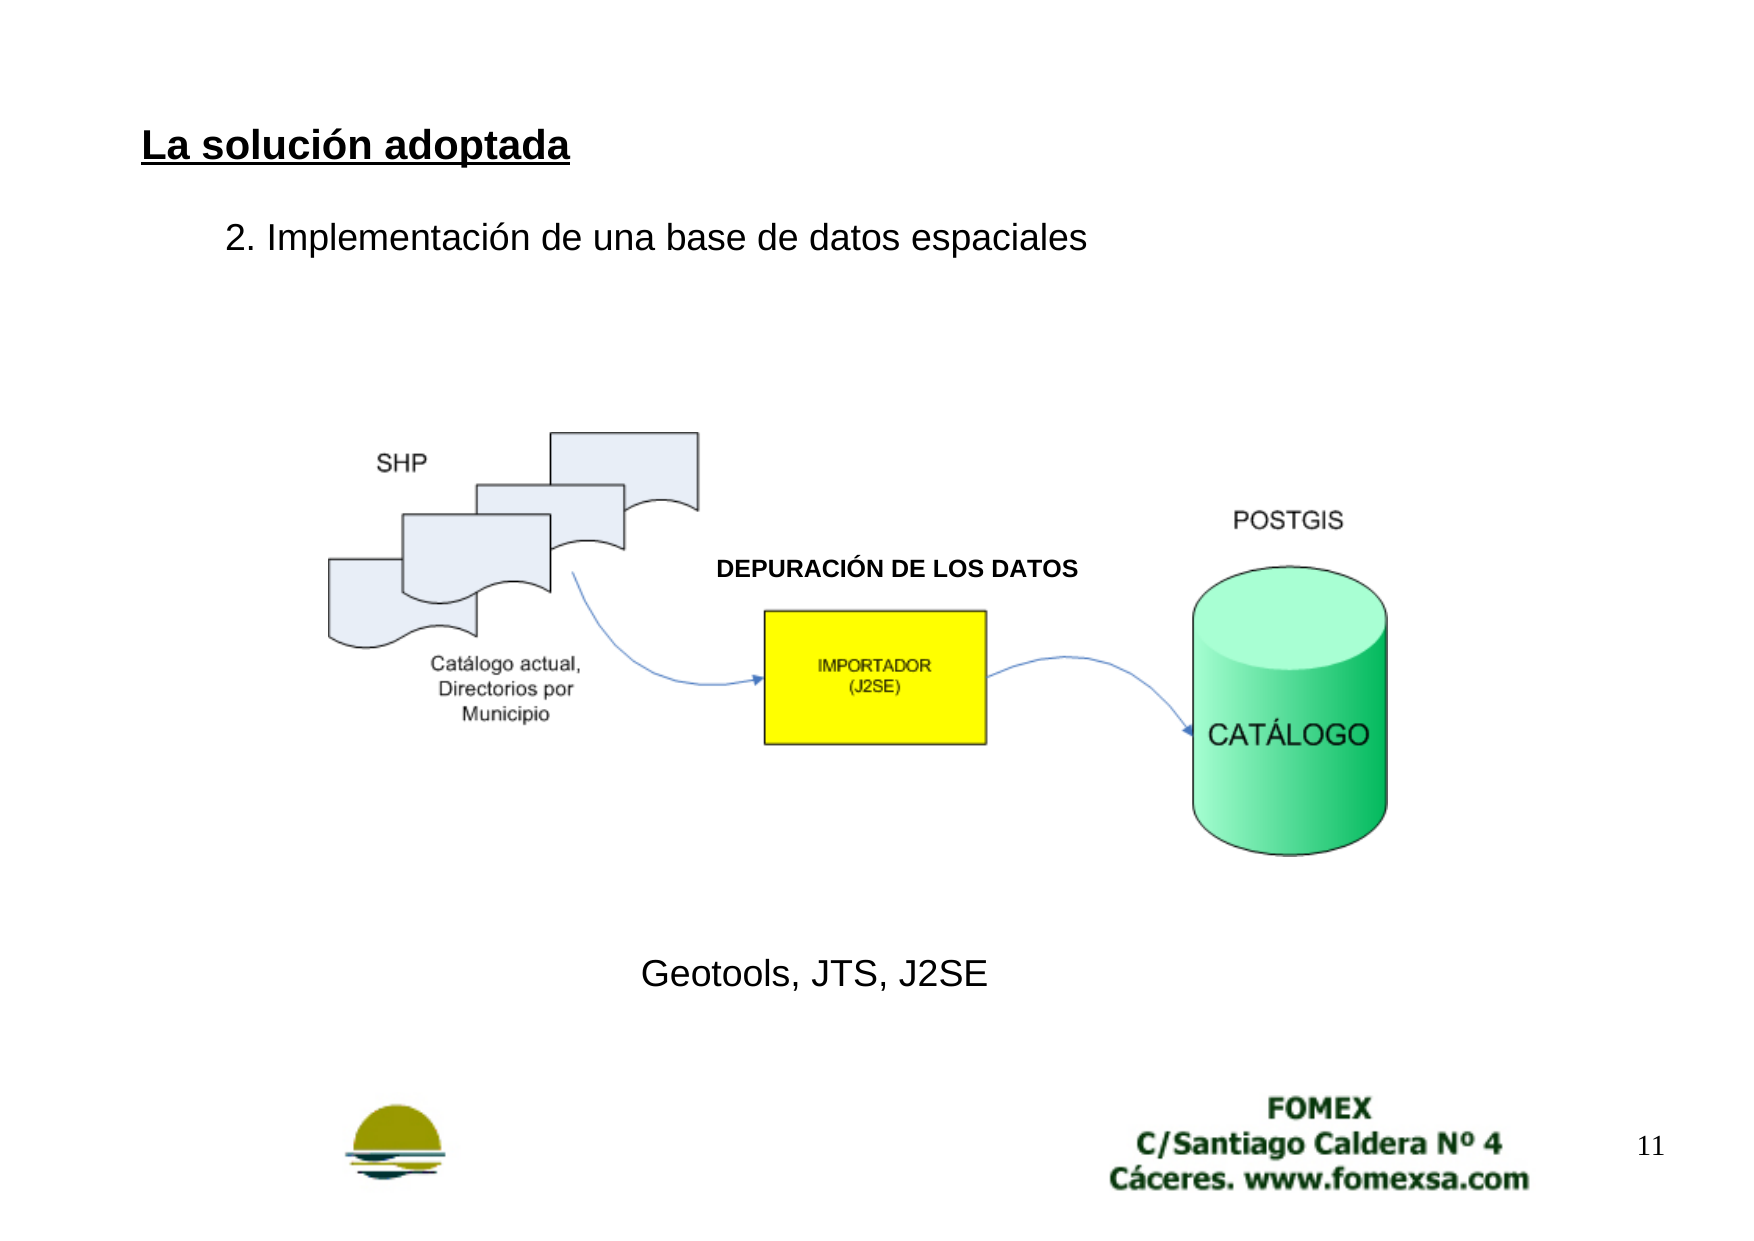

La solución adoptada
2. Implementación de una base de datos espaciales
DEPURACIÓN DE LOS DATOS
Geotools, JTS, J2SE
FOMEX. Marzo 2007
11